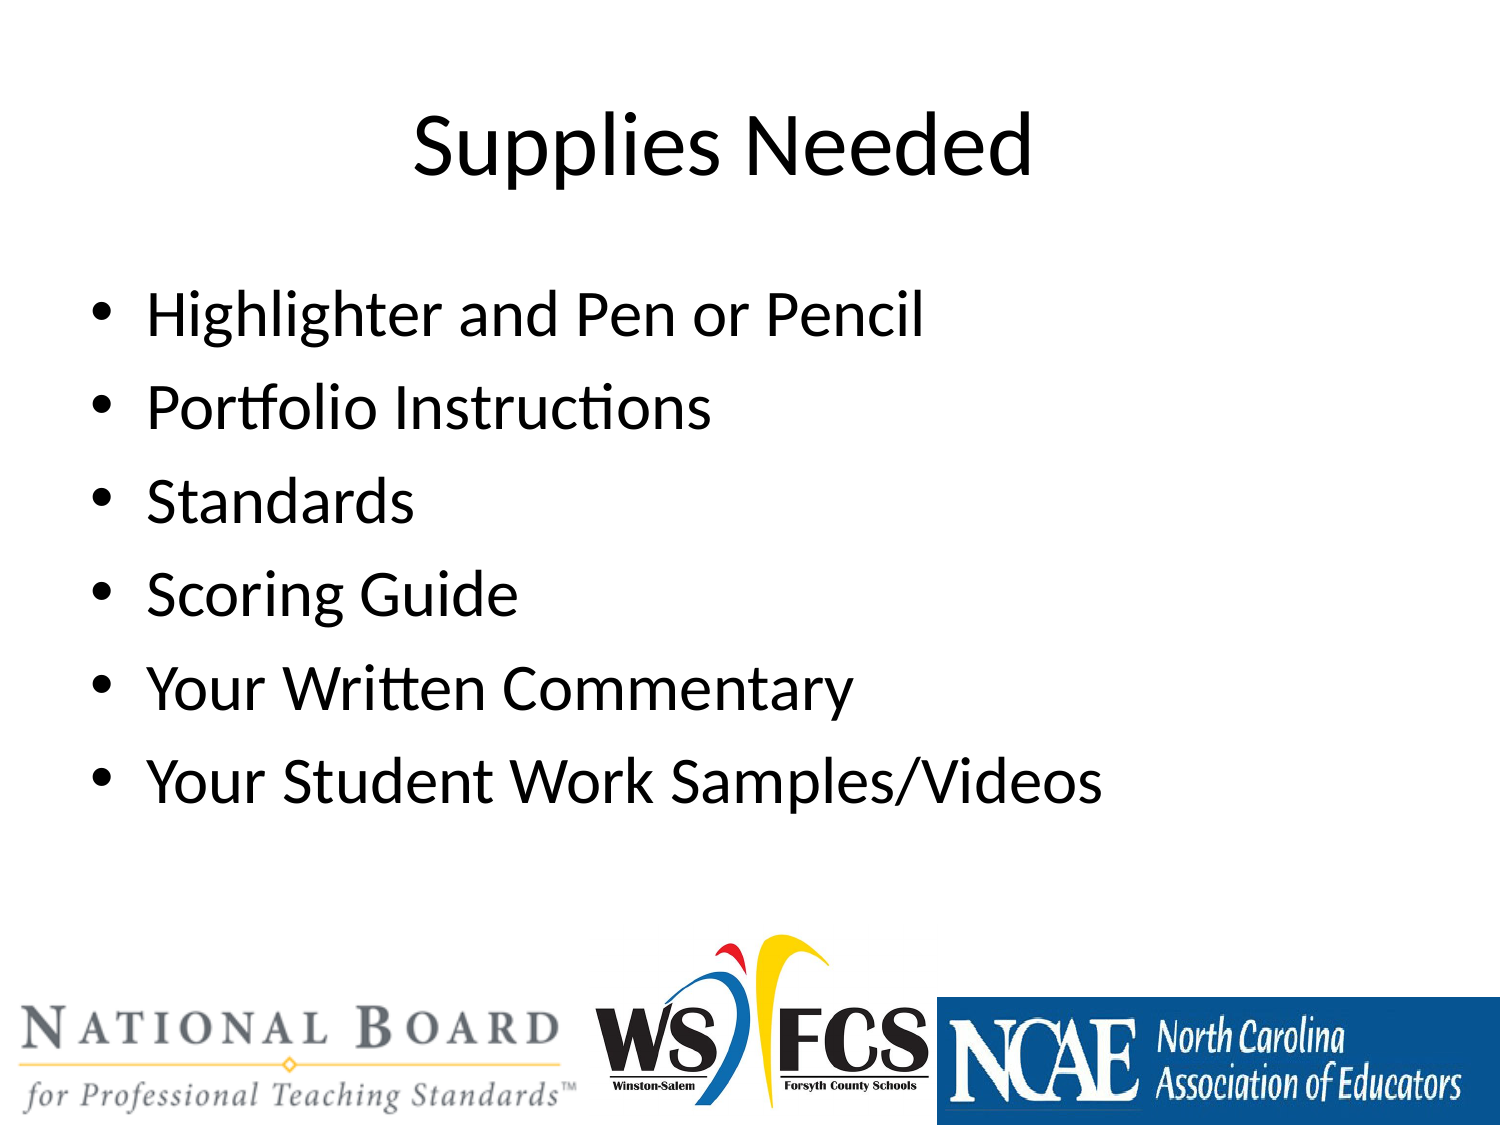

# Supplies Needed
Highlighter and Pen or Pencil
Portfolio Instructions
Standards
Scoring Guide
Your Written Commentary
Your Student Work Samples/Videos